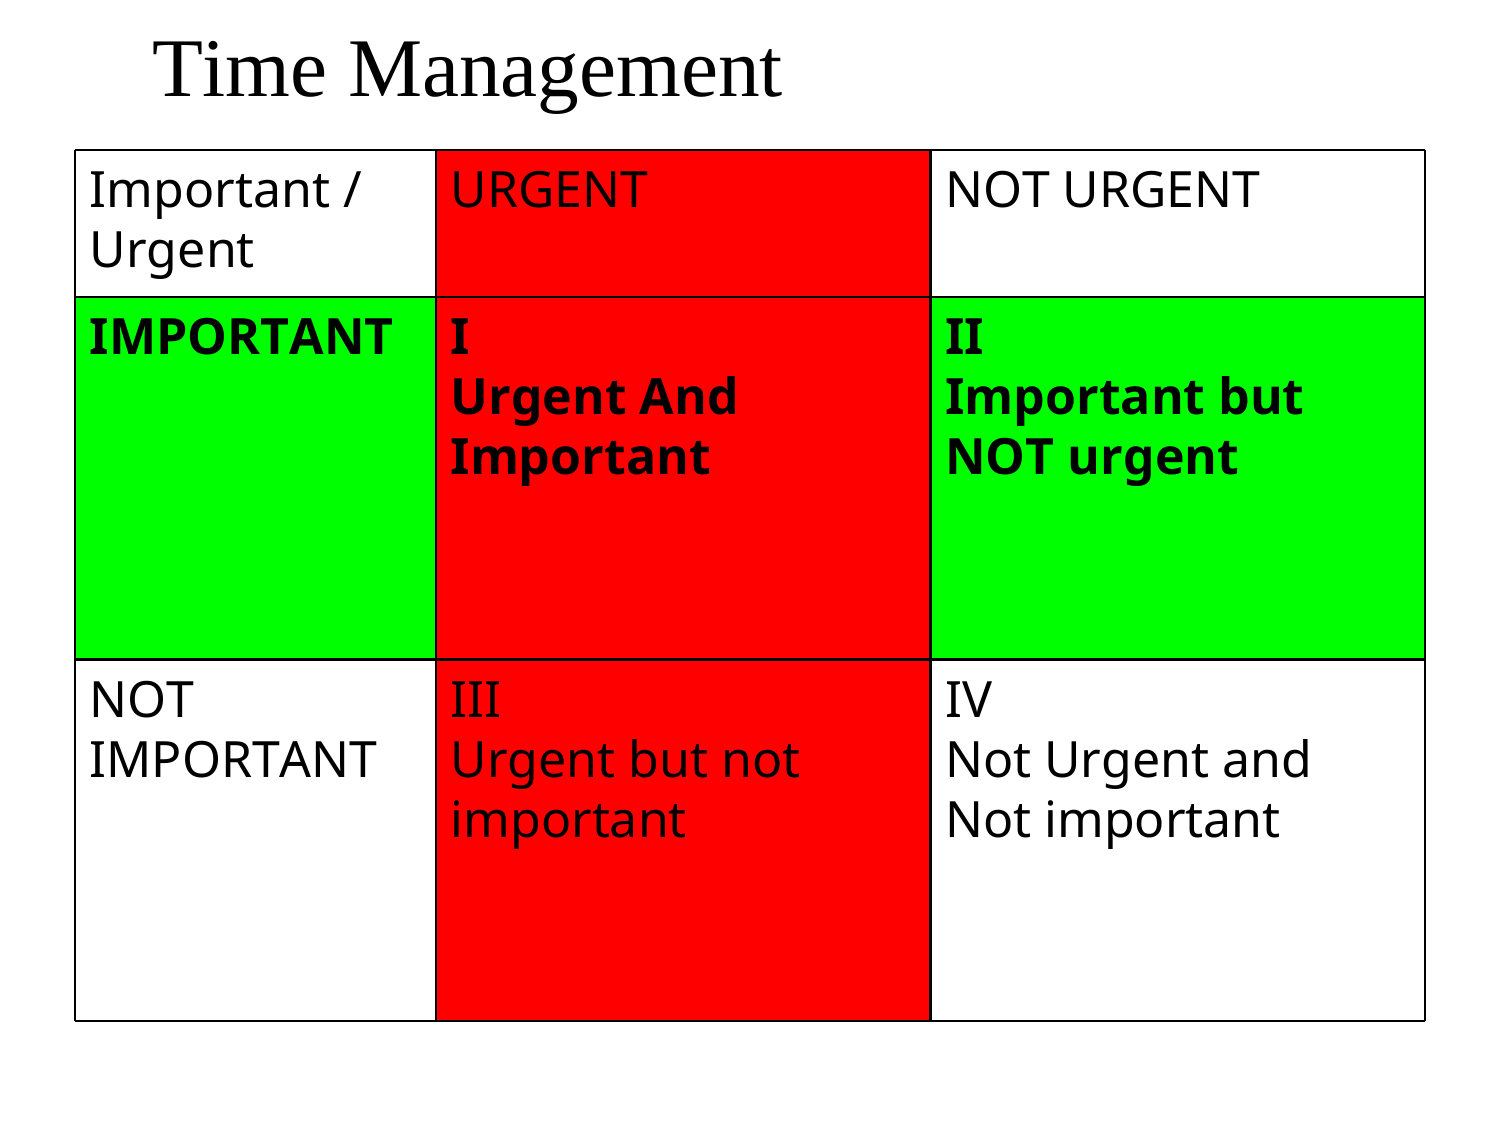

# Time Management
Important / Urgent
URGENT
NOT URGENT
IMPORTANT
I
Urgent And Important
II
Important but NOT urgent
NOT IMPORTANT
III
Urgent but not important
IV
Not Urgent and Not important